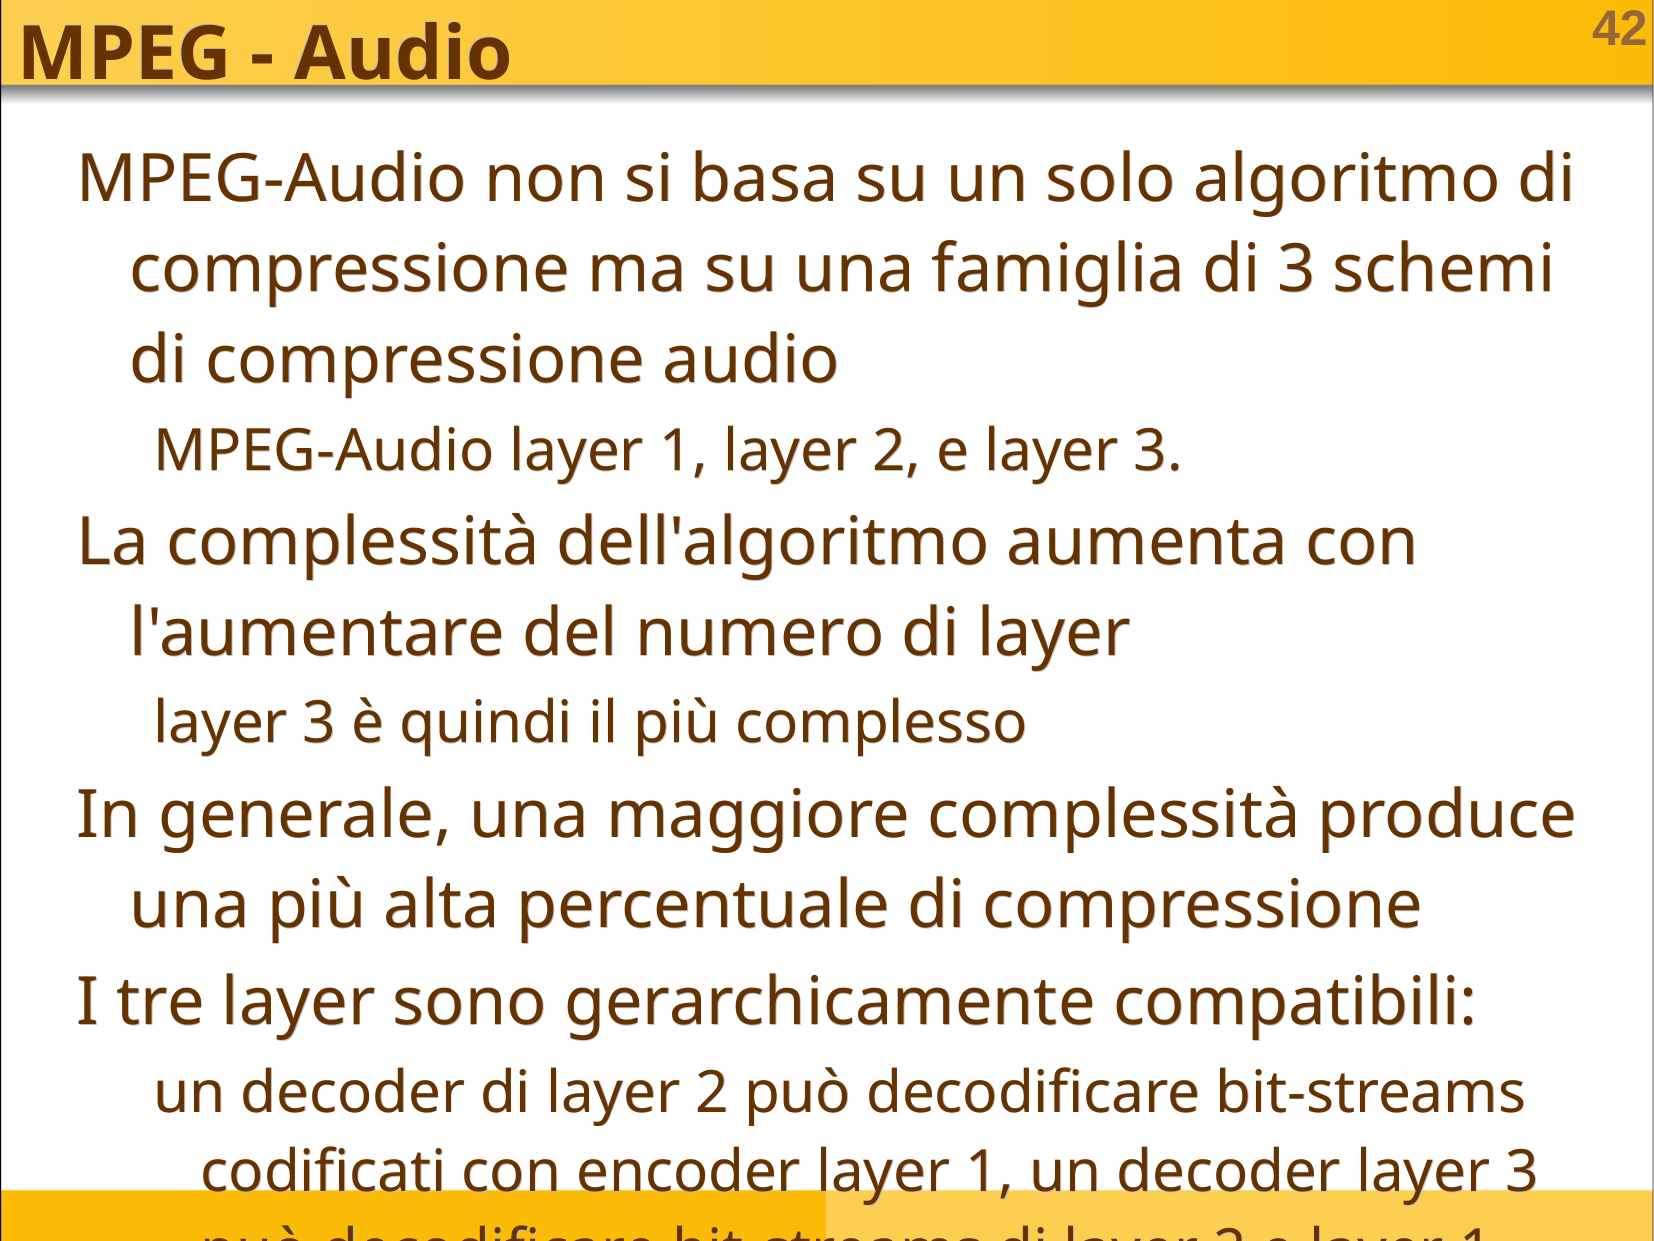

42
# MPEG - Audio
MPEG-Audio non si basa su un solo algoritmo di compressione ma su una famiglia di 3 schemi di compressione audio
MPEG-Audio layer 1, layer 2, e layer 3.
La complessità dell'algoritmo aumenta con l'aumentare del numero di layer
layer 3 è quindi il più complesso
In generale, una maggiore complessità produce una più alta percentuale di compressione
I tre layer sono gerarchicamente compatibili:
un decoder di layer 2 può decodificare bit-streams codificati con encoder layer 1, un decoder layer 3 può decodificare bit-streams di layer 2 e layer 1